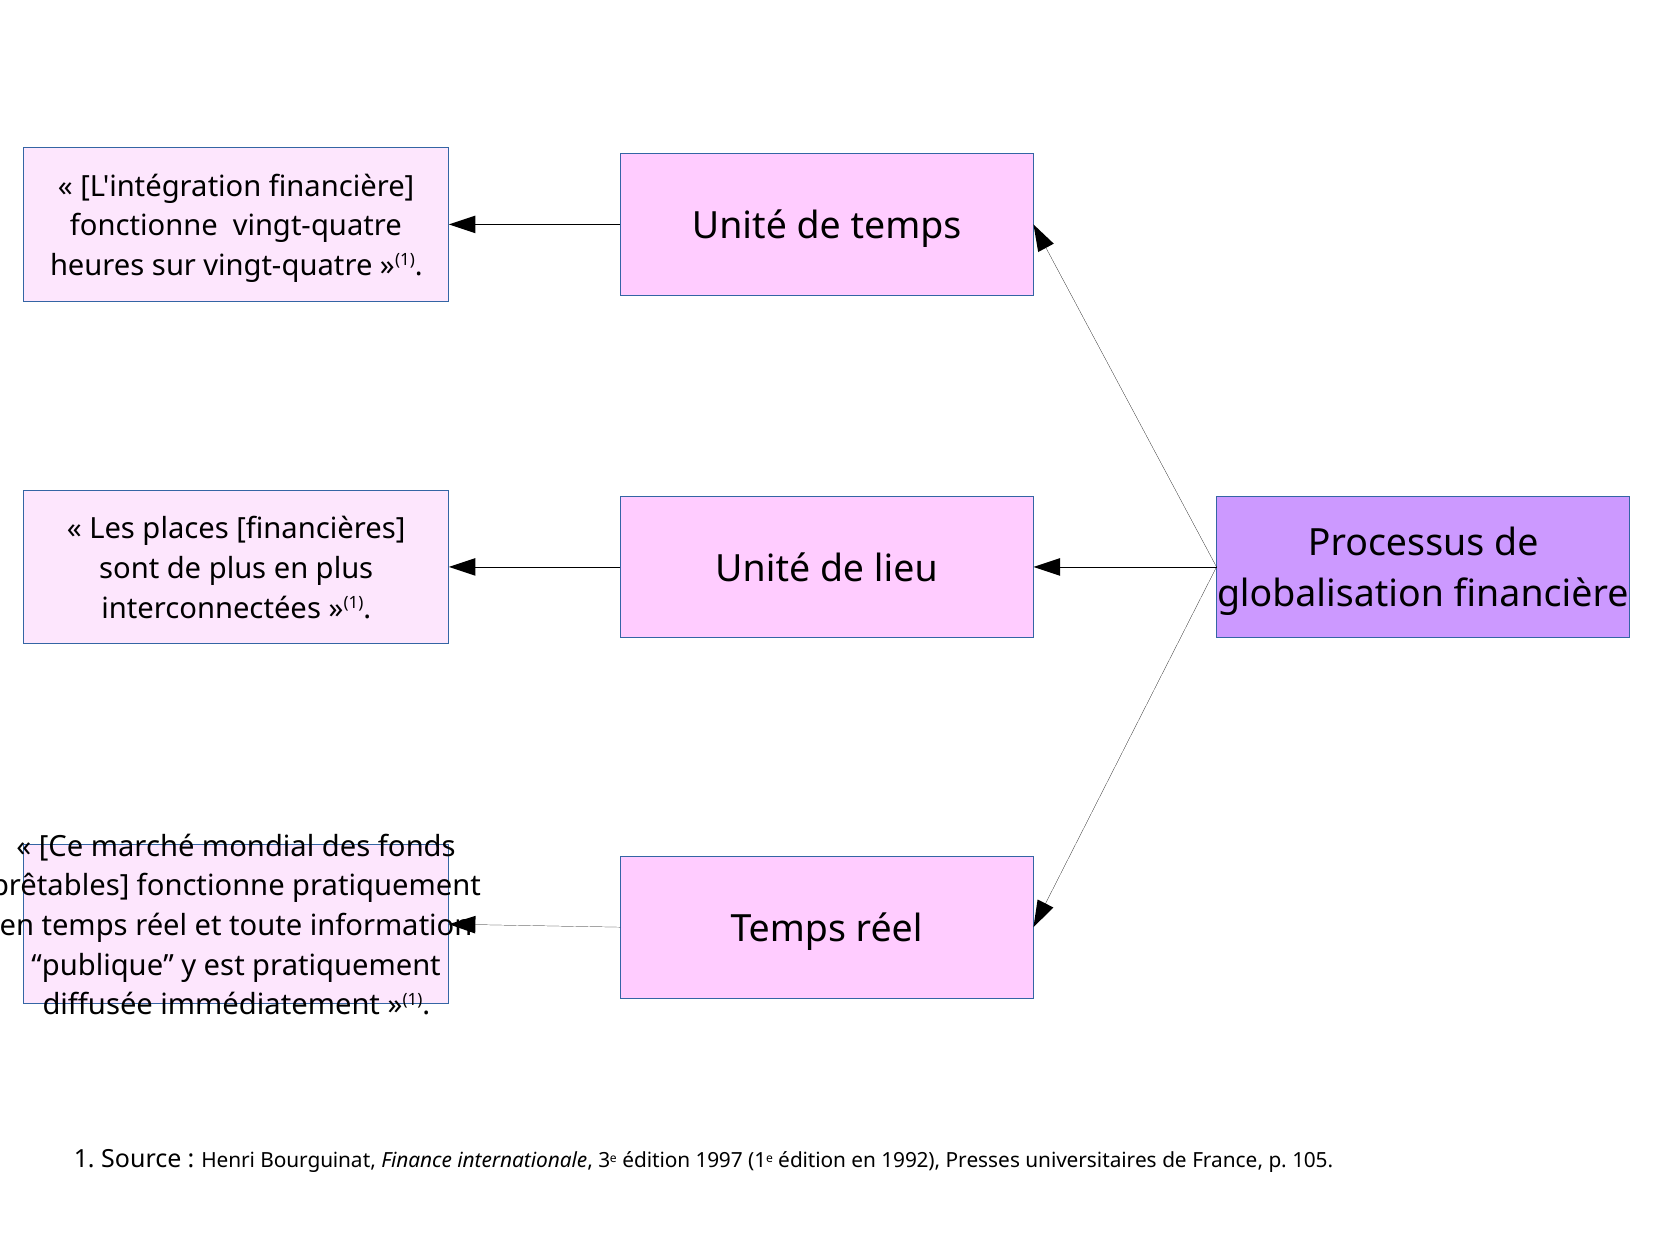

« [L'intégration financière]
fonctionne vingt-quatre
heures sur vingt-quatre »(1).
Unité de temps
« Les places [financières]
sont de plus en plus
interconnectées »(1).
Unité de lieu
Processus de
globalisation financière
« [Ce marché mondial des fonds
prêtables] fonctionne pratiquement
en temps réel et toute information
“publique” y est pratiquement
diffusée immédiatement »(1).
Temps réel
1. Source : Henri Bourguinat, Finance internationale, 3e édition 1997 (1e édition en 1992), Presses universitaires de France, p. 105.